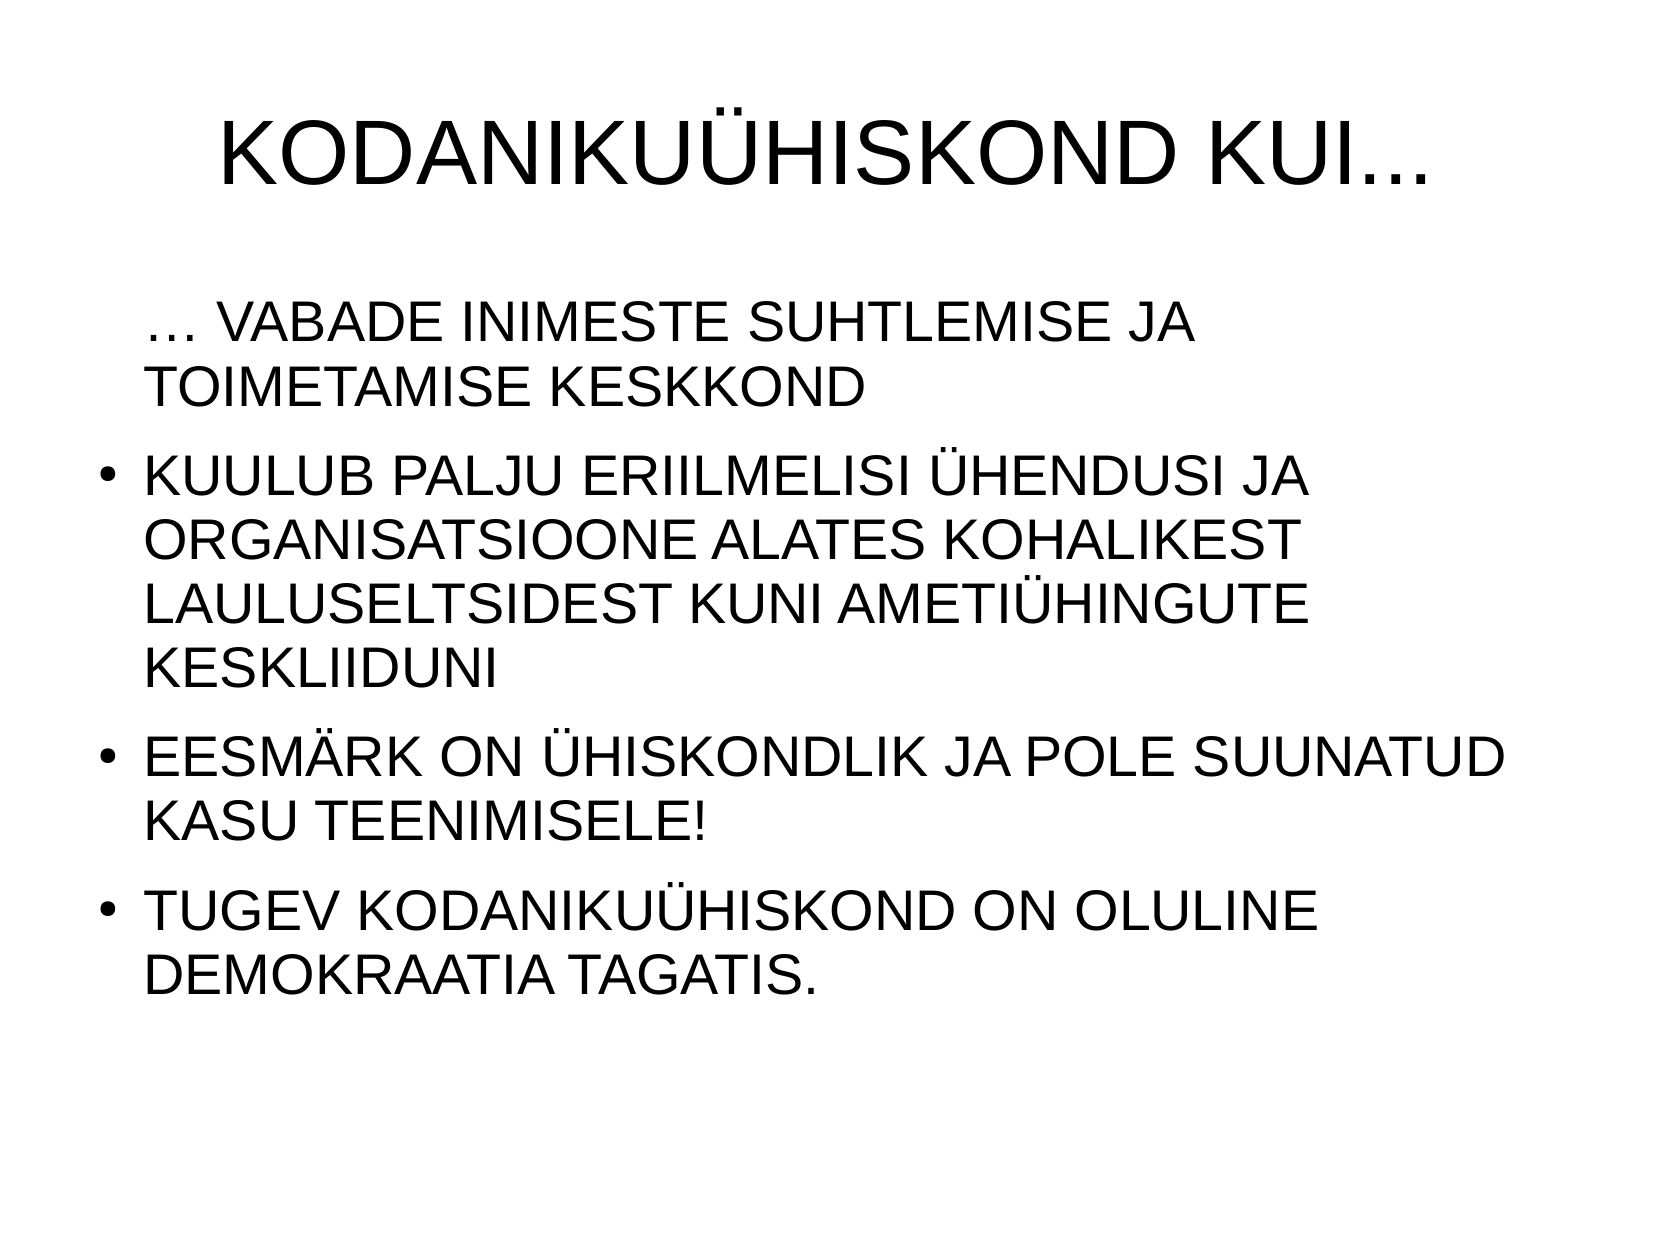

# KODANIKUÜHISKOND KUI...
… VABADE INIMESTE SUHTLEMISE JA TOIMETAMISE KESKKOND
KUULUB PALJU ERIILMELISI ÜHENDUSI JA ORGANISATSIOONE ALATES KOHALIKEST LAULUSELTSIDEST KUNI AMETIÜHINGUTE KESKLIIDUNI
EESMÄRK ON ÜHISKONDLIK JA POLE SUUNATUD KASU TEENIMISELE!
TUGEV KODANIKUÜHISKOND ON OLULINE DEMOKRAATIA TAGATIS.